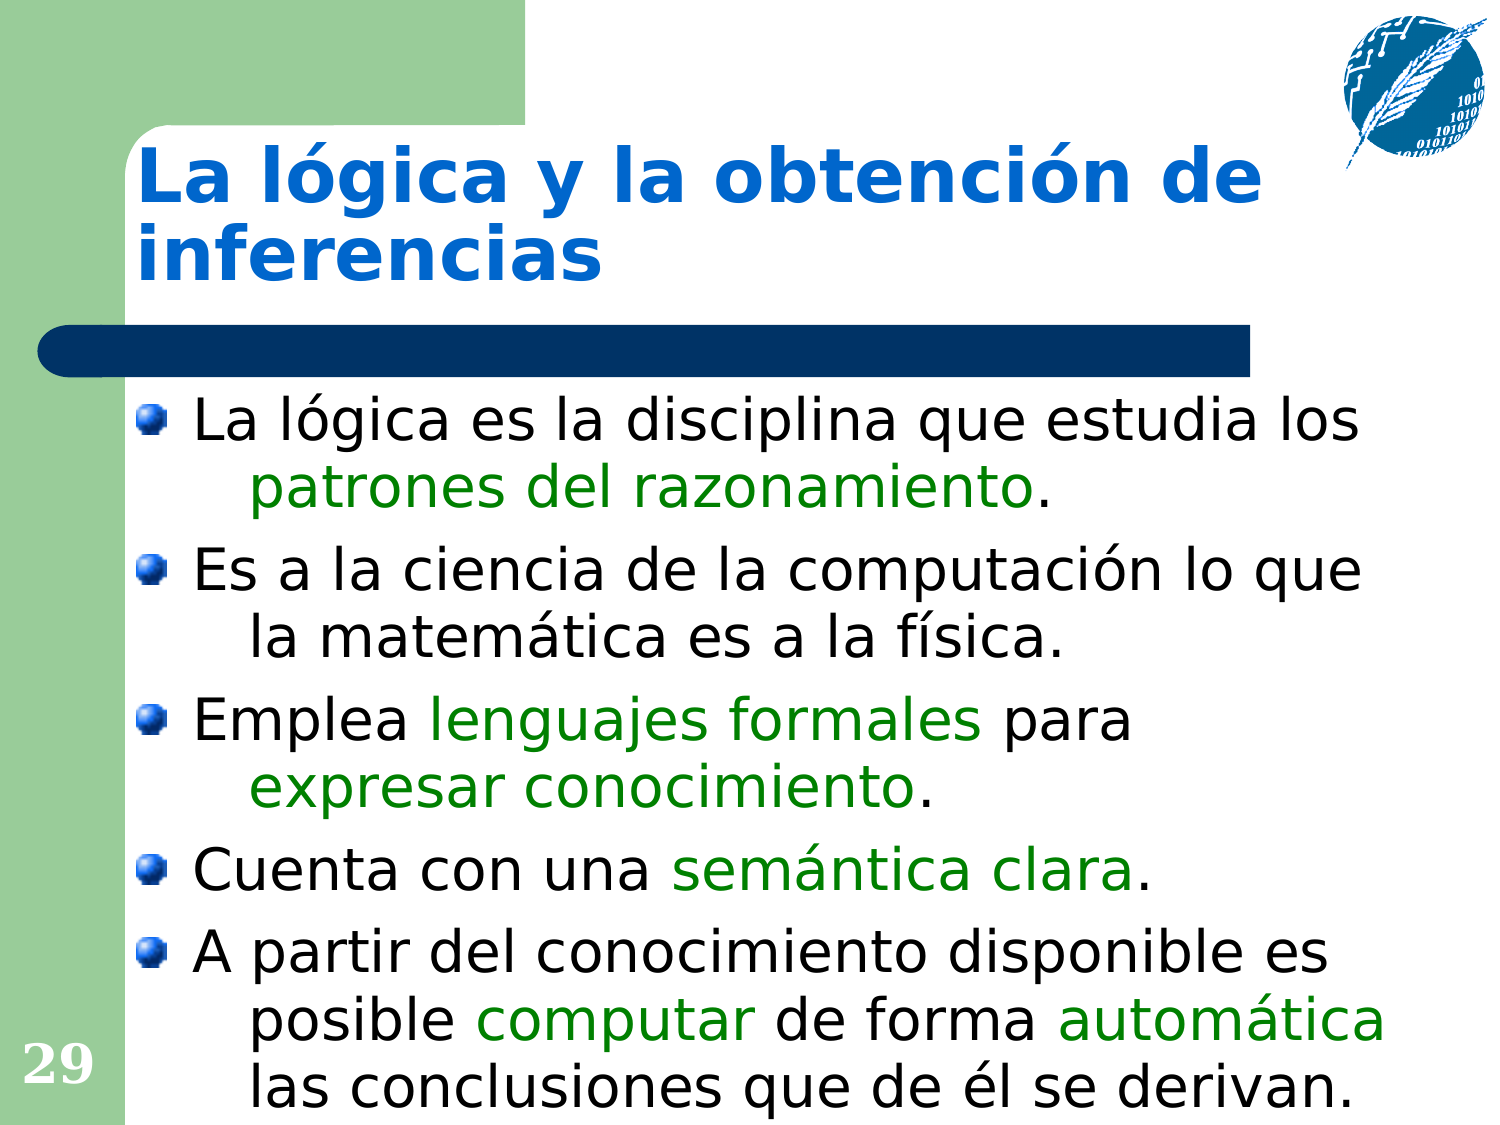

# La lógica y la obtención de inferencias
La lógica es la disciplina que estudia los patrones del razonamiento.
Es a la ciencia de la computación lo que la matemática es a la física.
Emplea lenguajes formales para expresar conocimiento.
Cuenta con una semántica clara.
A partir del conocimiento disponible es posible computar de forma automática las conclusiones que de él se derivan.
29